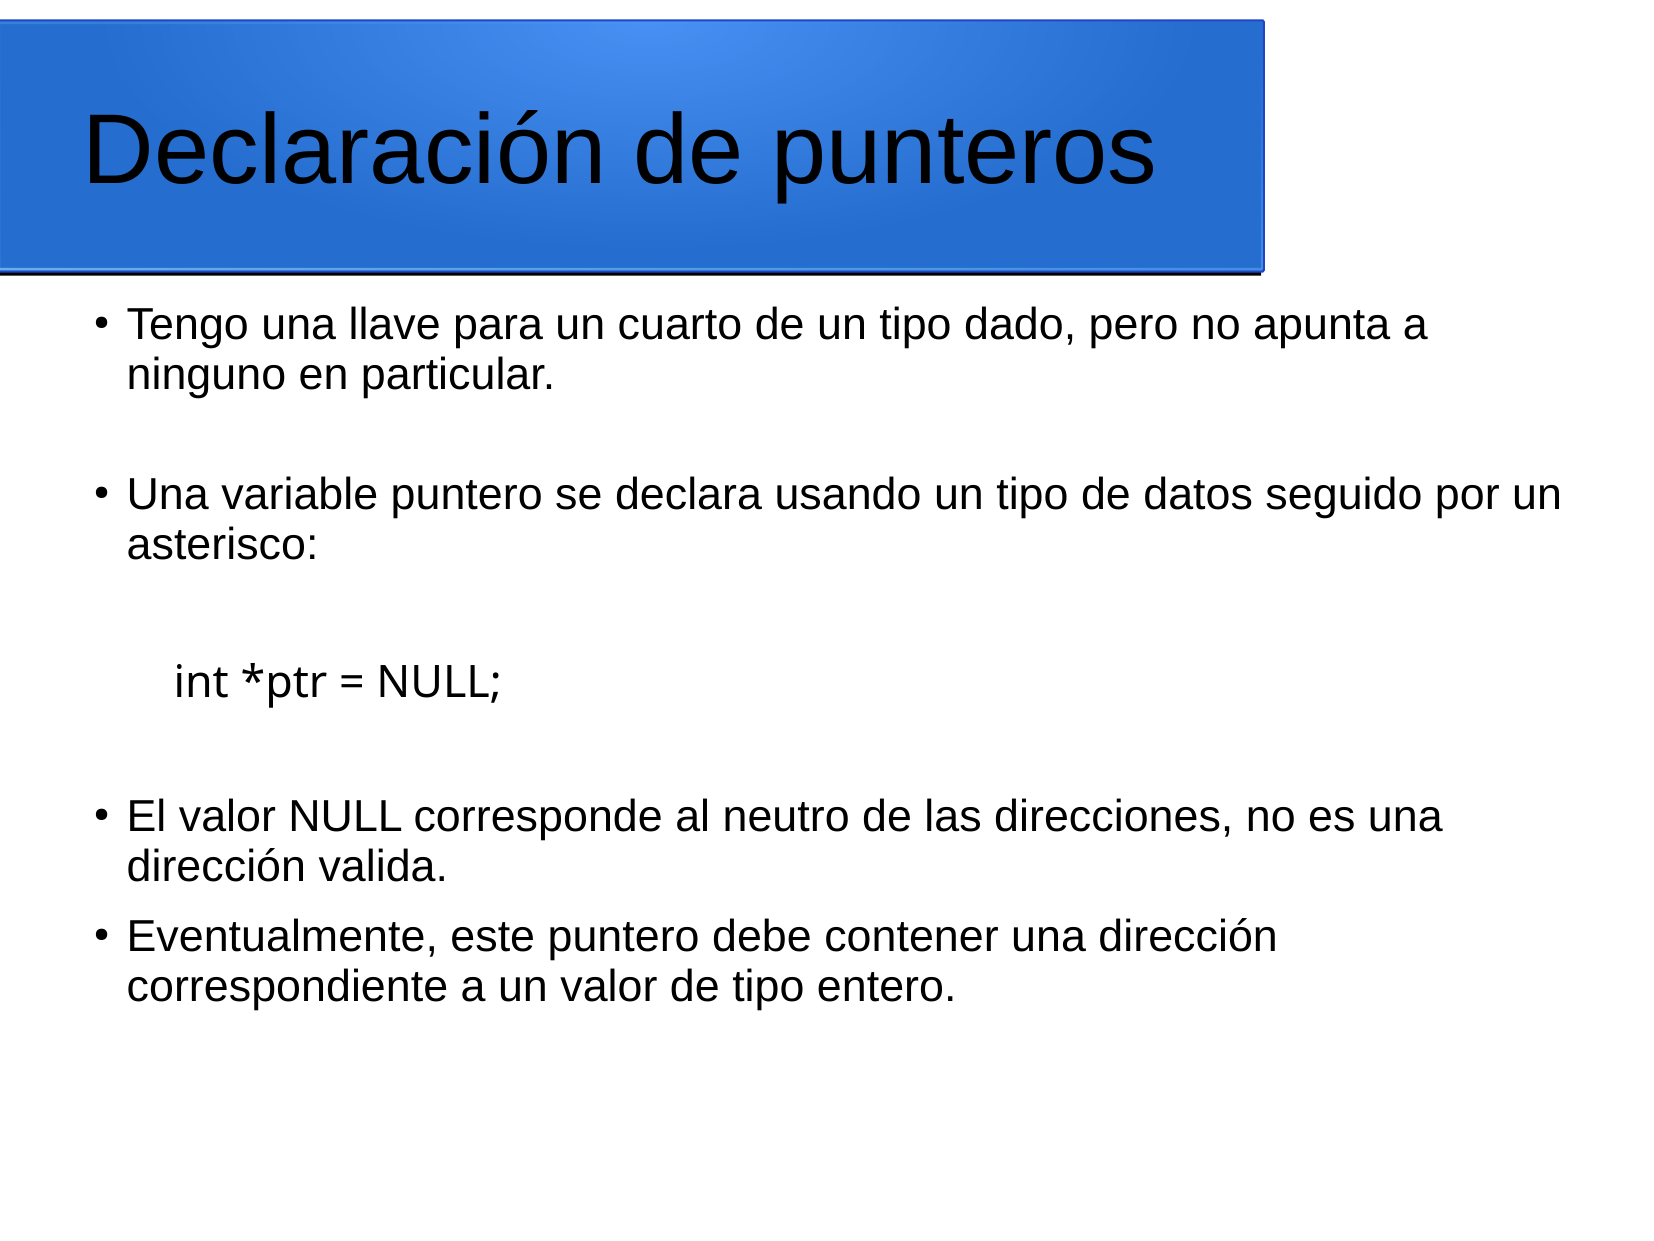

# Declaración de punteros
Tengo una llave para un cuarto de un tipo dado, pero no apunta a ninguno en particular.
Una variable puntero se declara usando un tipo de datos seguido por un asterisco:
 int *ptr = NULL;
El valor NULL corresponde al neutro de las direcciones, no es una dirección valida.
Eventualmente, este puntero debe contener una dirección correspondiente a un valor de tipo entero.